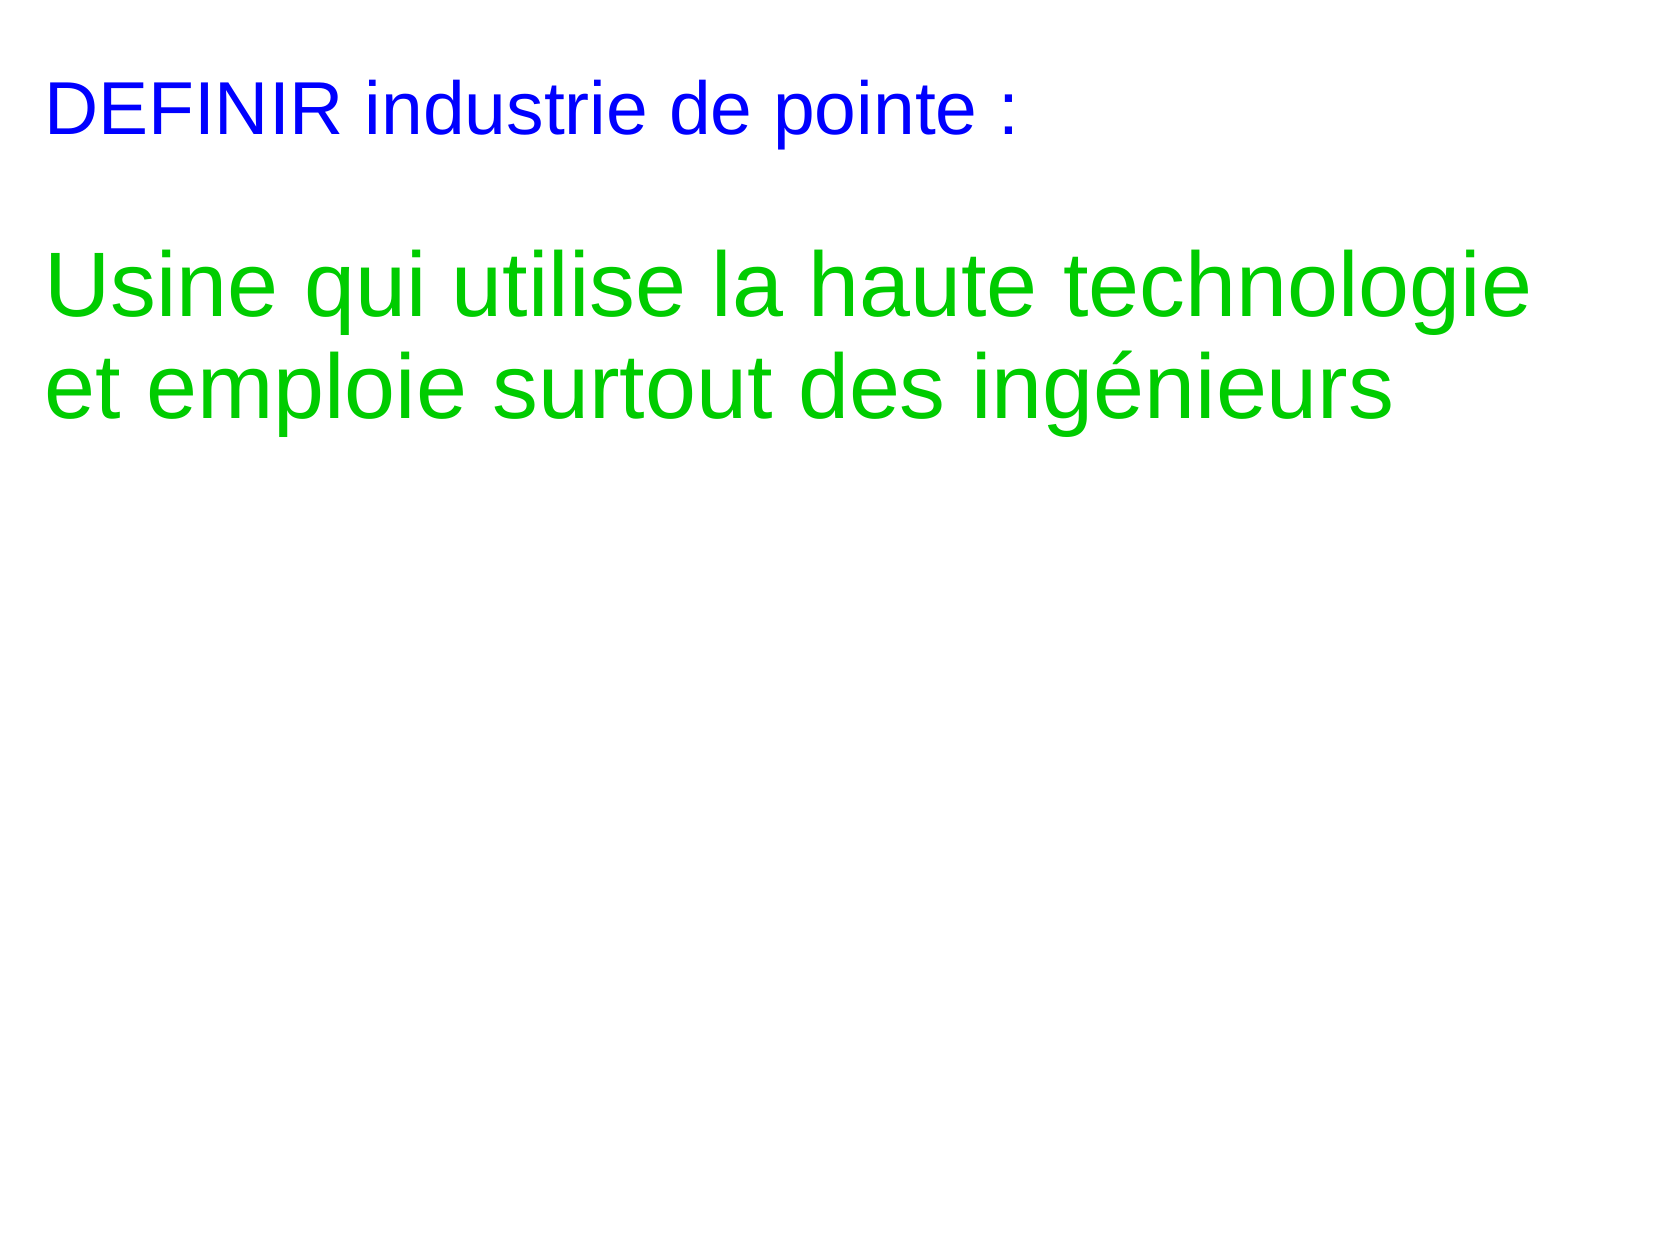

DEFINIR industrie de pointe :
Usine qui utilise la haute technologie et emploie surtout des ingénieurs